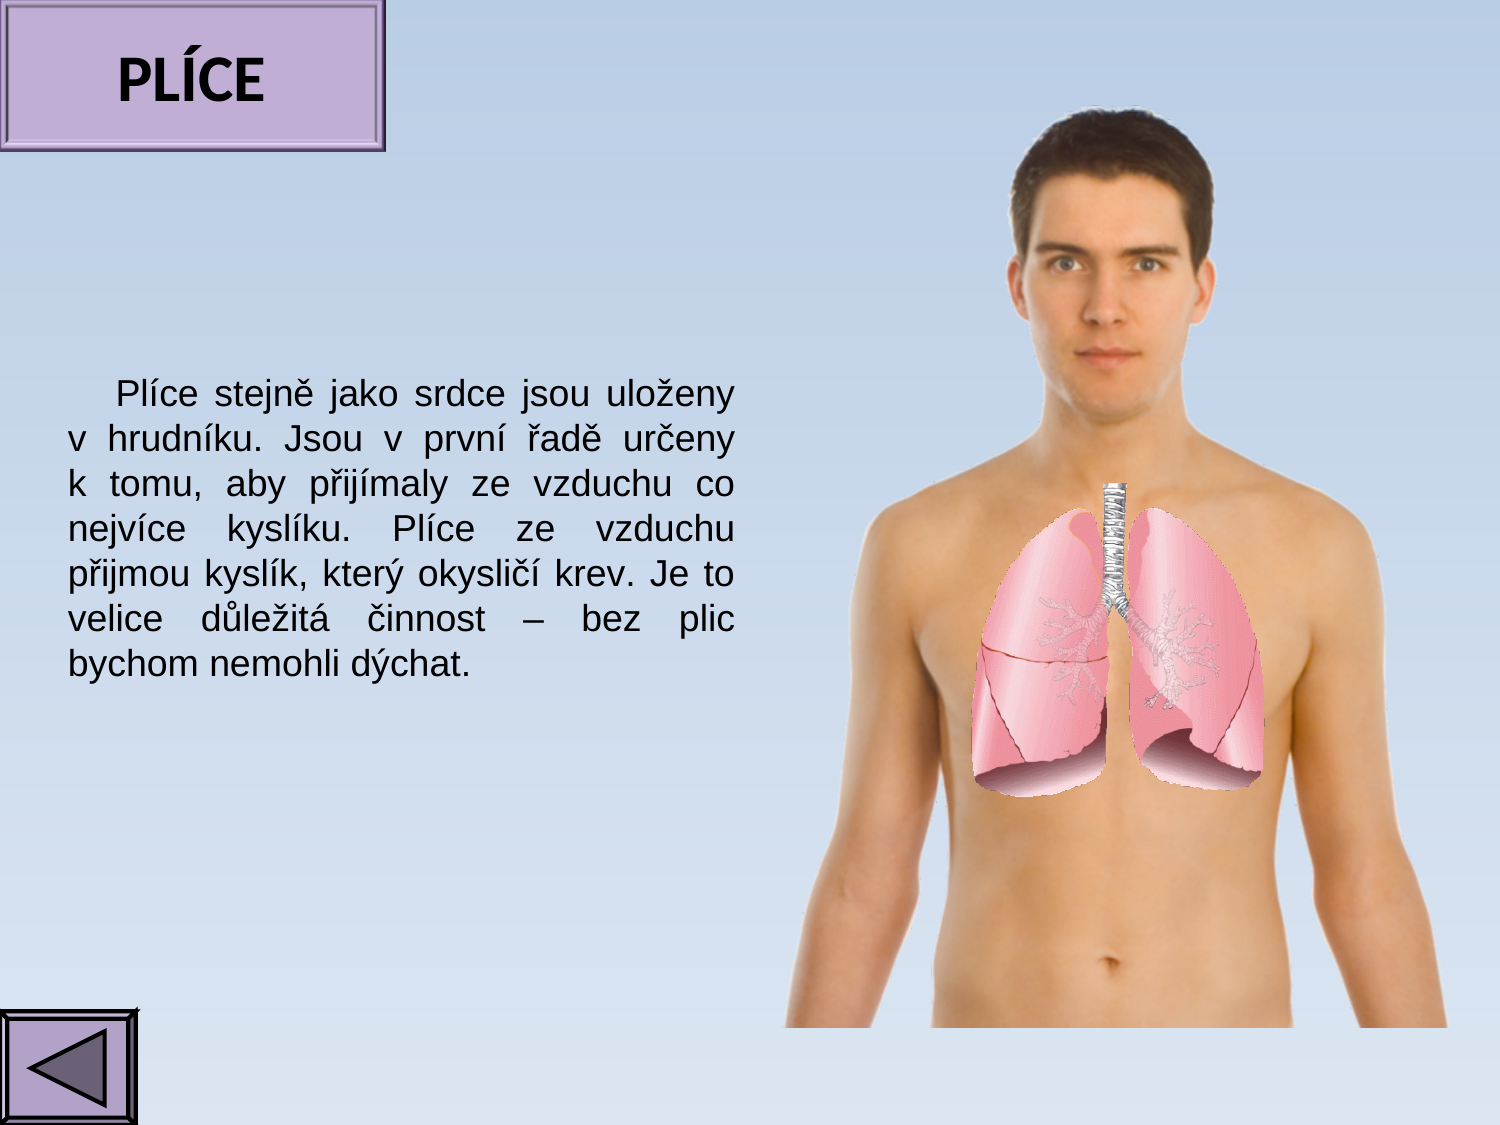

PLÍCE
 Plíce stejně jako srdce jsou uloženy
v hrudníku. Jsou v první řadě určeny
k tomu, aby přijímaly ze vzduchu co nejvíce kyslíku. Plíce ze vzduchu přijmou kyslík, který okysličí krev. Je to velice důležitá činnost – bez plic bychom nemohli dýchat.